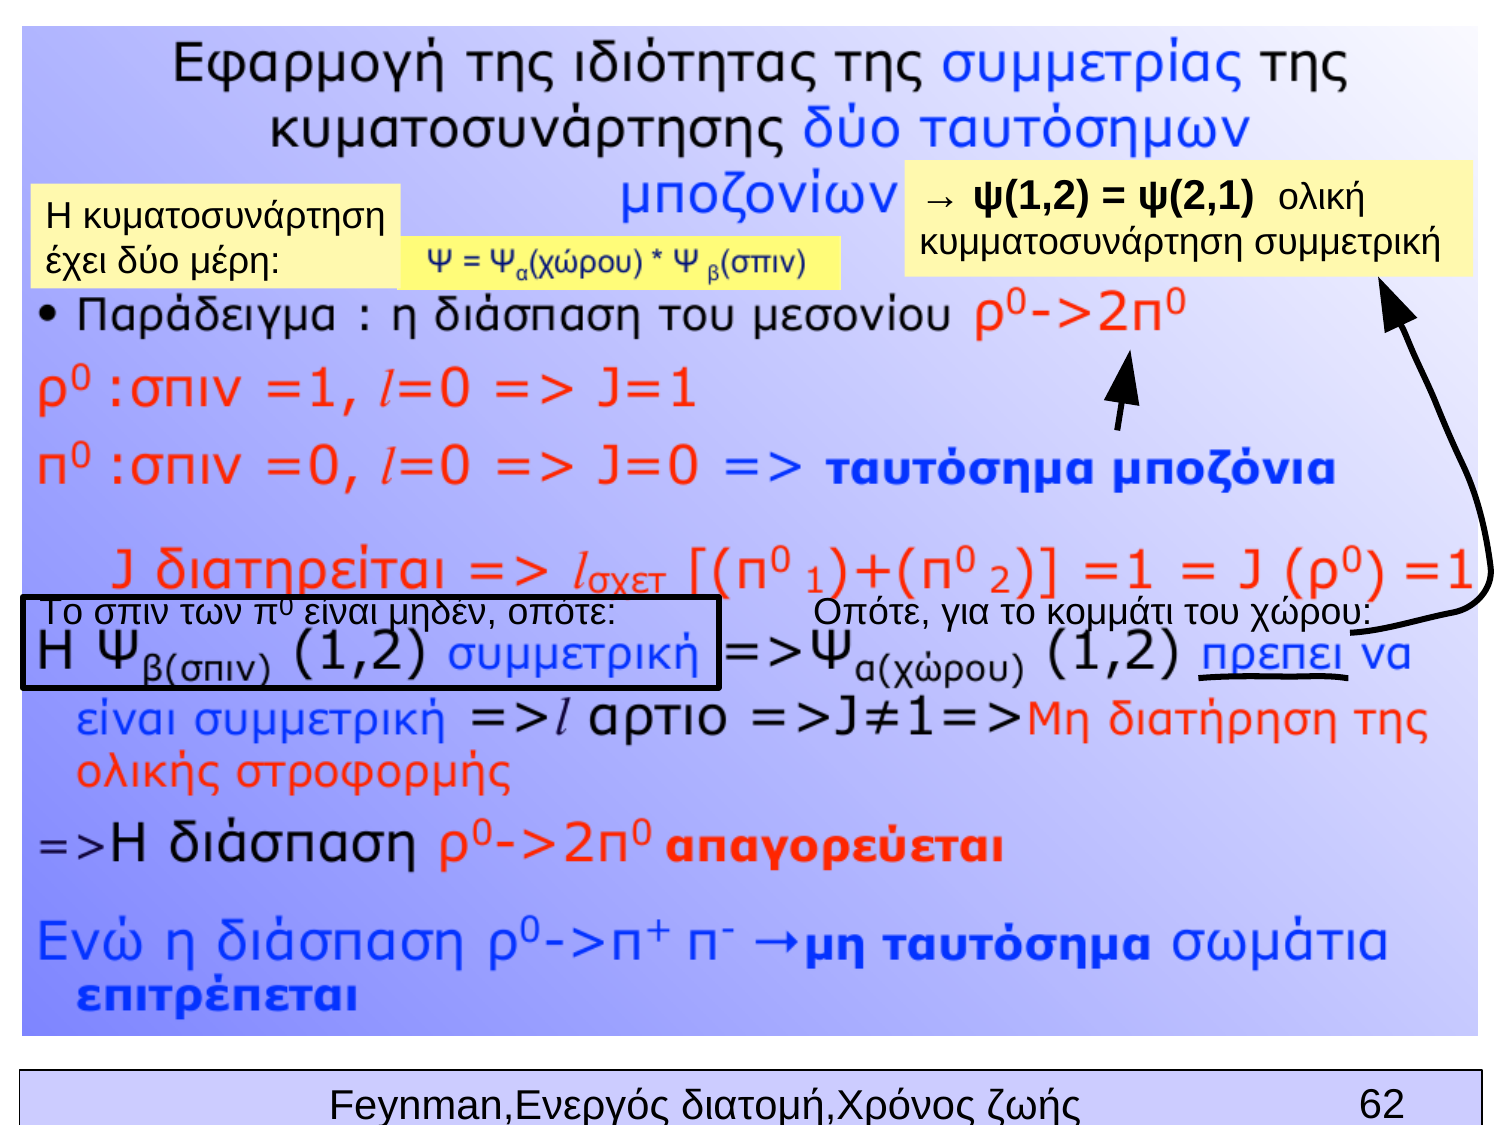

→ ψ(1,2) = ψ(2,1) ολική κυμματοσυνάρτηση συμμετρική
Η κυματοσυνάρτηση
έχει δύο μέρη:
Το σπιν των π0 είναι μηδέν, οπότε:
Οπότε, για το κομμάτι του χώρου:
62
Feynman,Eνεργός διατομή,Xρόνος ζωής